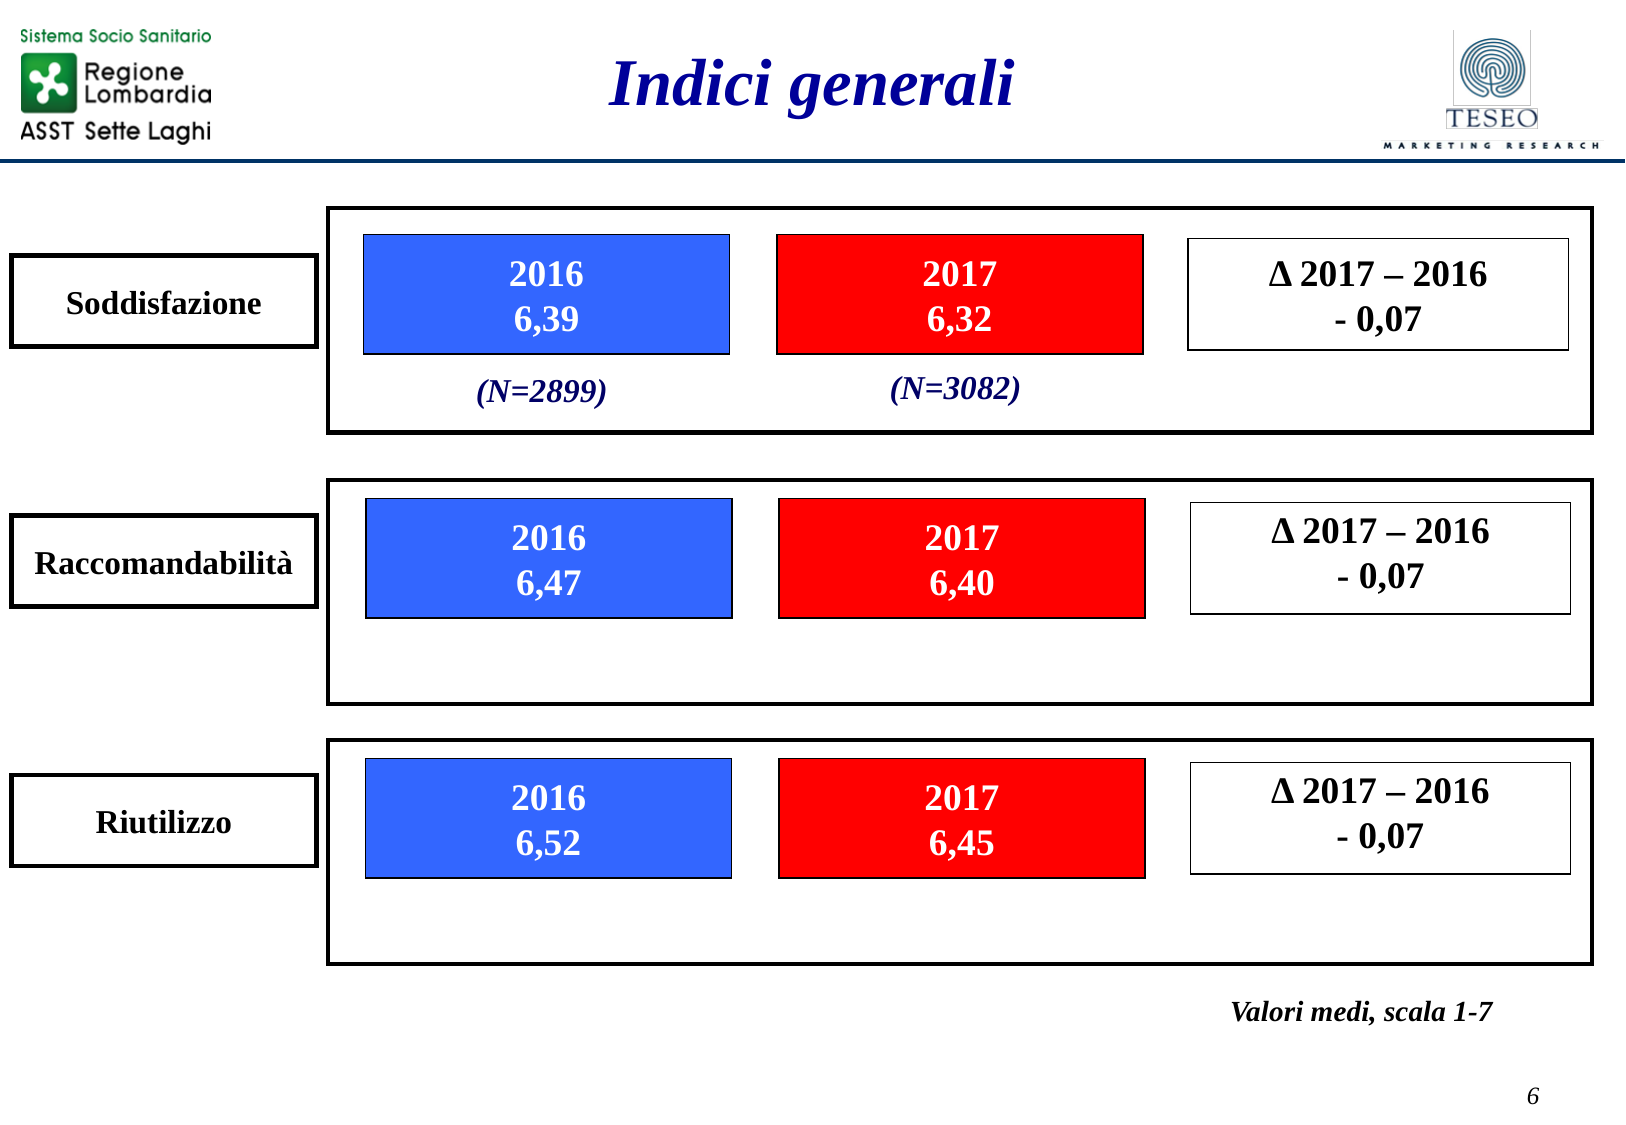

Indici generali
2016
6,39
2017
6,32
Δ 2017 – 2016
- 0,07
Soddisfazione
(N=3082)
(N=2899)
2016
6,47
2017
6,40
Δ 2017 – 2016
- 0,07
Raccomandabilità
2016
6,52
2017
6,45
Δ 2017 – 2016
- 0,07
Riutilizzo
Valori medi, scala 1-7